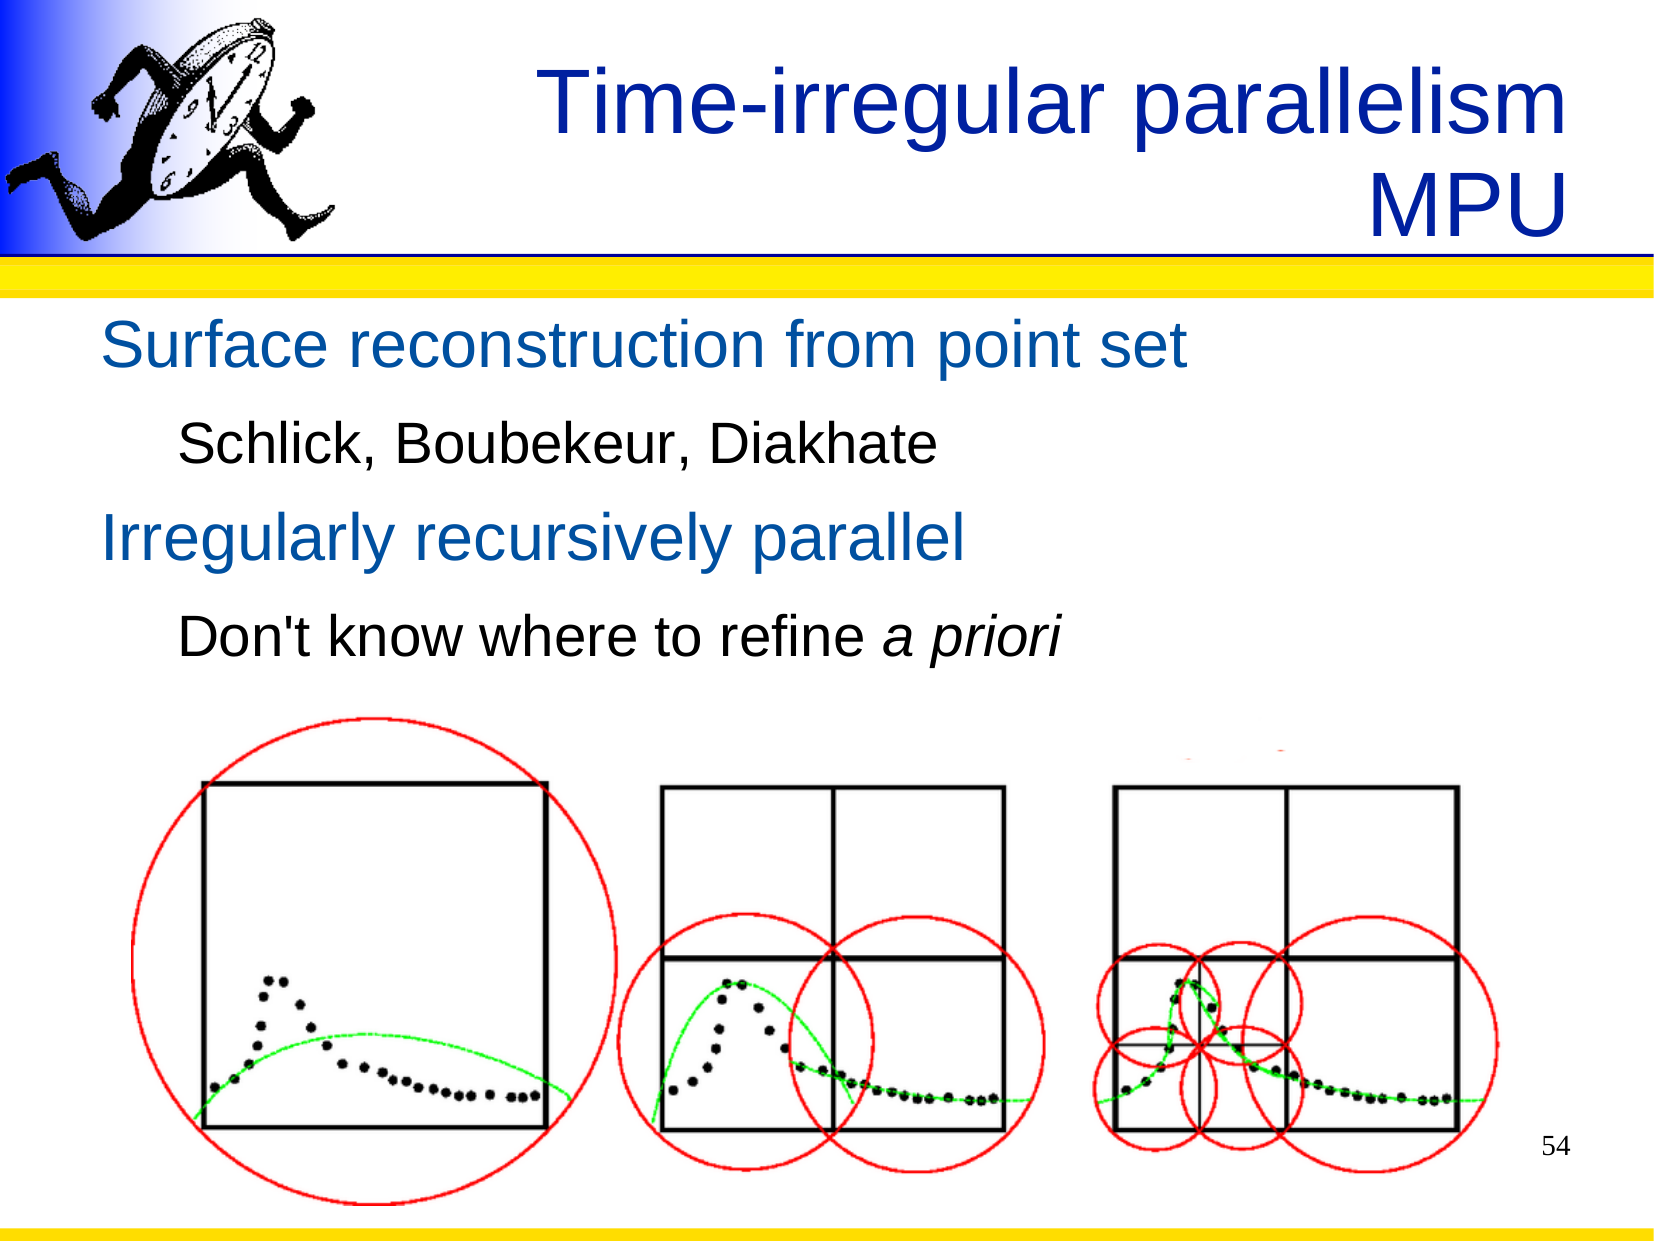

# Time-irregular parallelism MPU
Surface reconstruction from point set
Schlick, Boubekeur, Diakhate
Irregularly recursively parallel
Don't know where to refine a priori
54